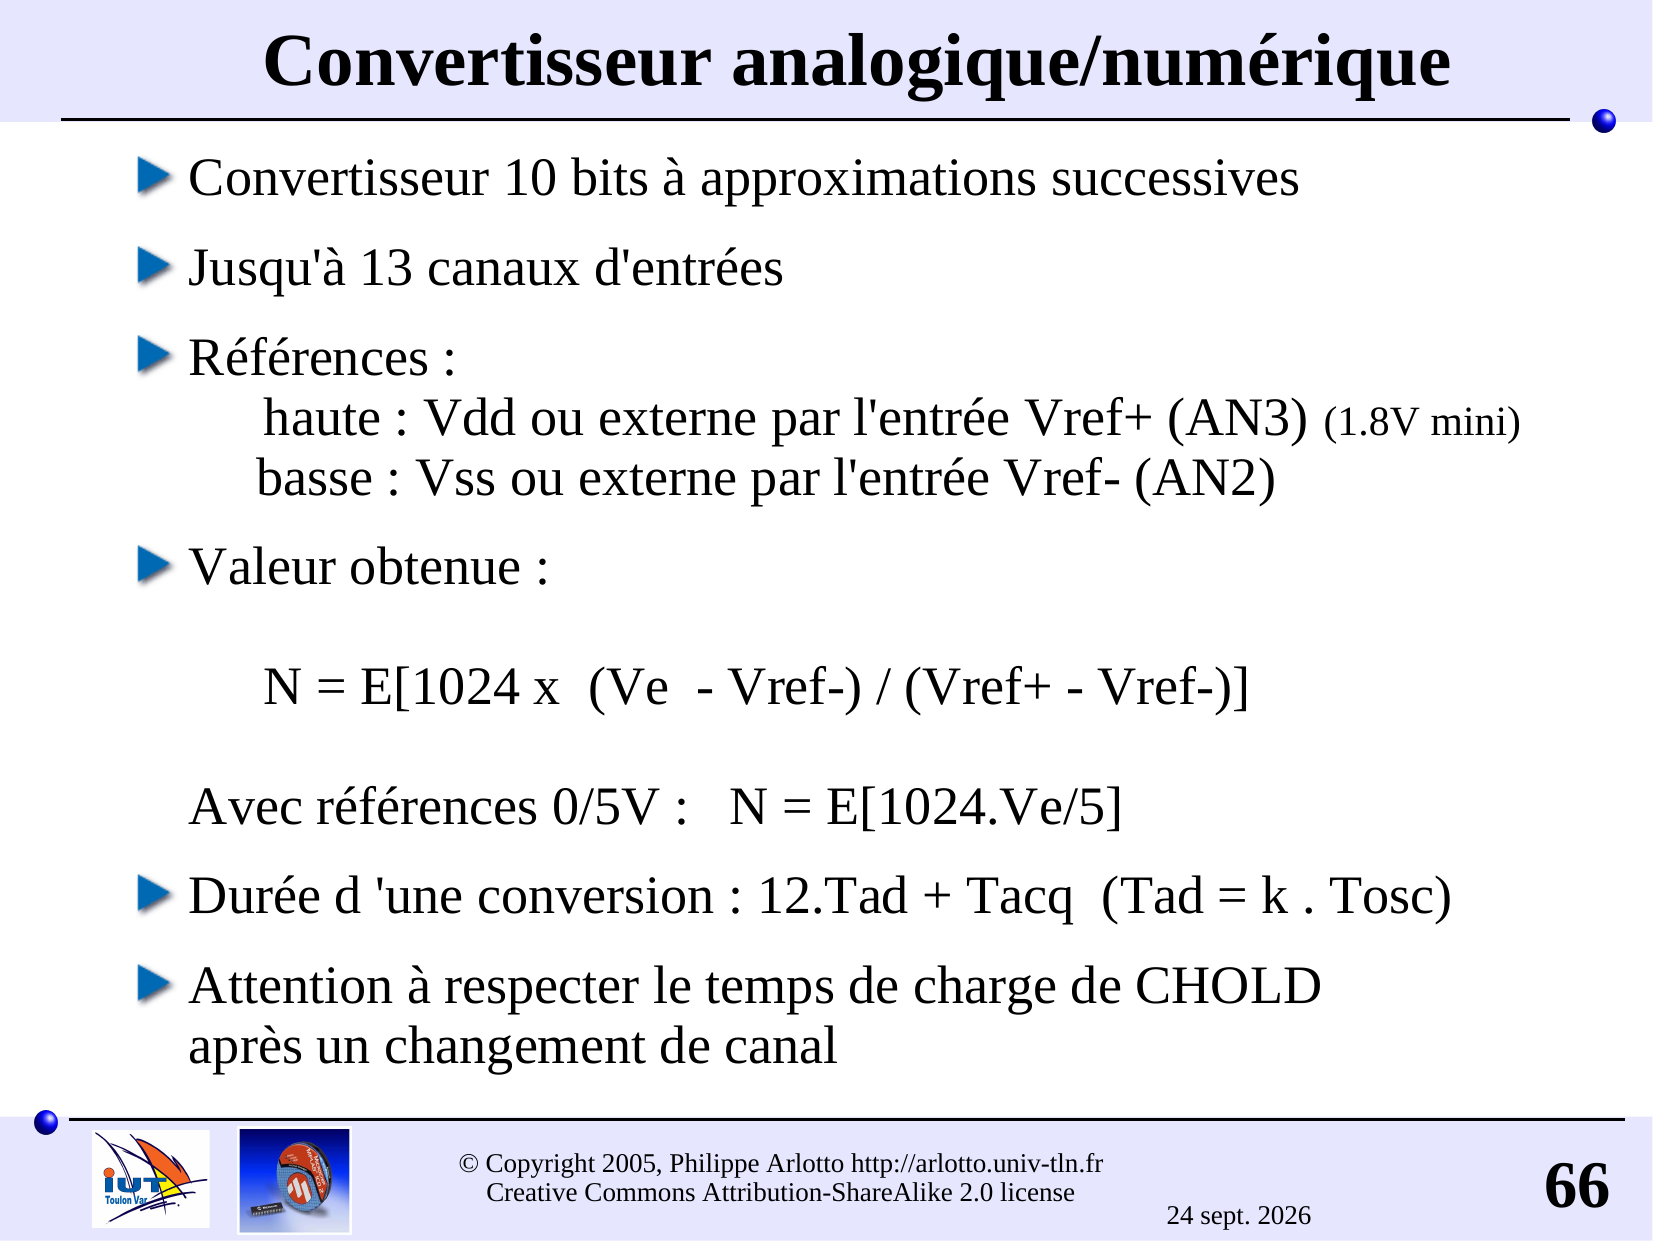

# Convertisseur analogique/numérique
Convertisseur 10 bits à approximations successives
Jusqu'à 13 canaux d'entrées
Références :
	haute : Vdd ou externe par l'entrée Vref+ (AN3) (1.8V mini)
 basse : Vss ou externe par l'entrée Vref- (AN2)
Valeur obtenue :
	N = E[1024 x (Ve - Vref-) / (Vref+ - Vref-)]
Avec références 0/5V : N = E[1024.Ve/5]
Durée d 'une conversion : 12.Tad + Tacq (Tad = k . Tosc)
Attention à respecter le temps de charge de CHOLD
après un changement de canal